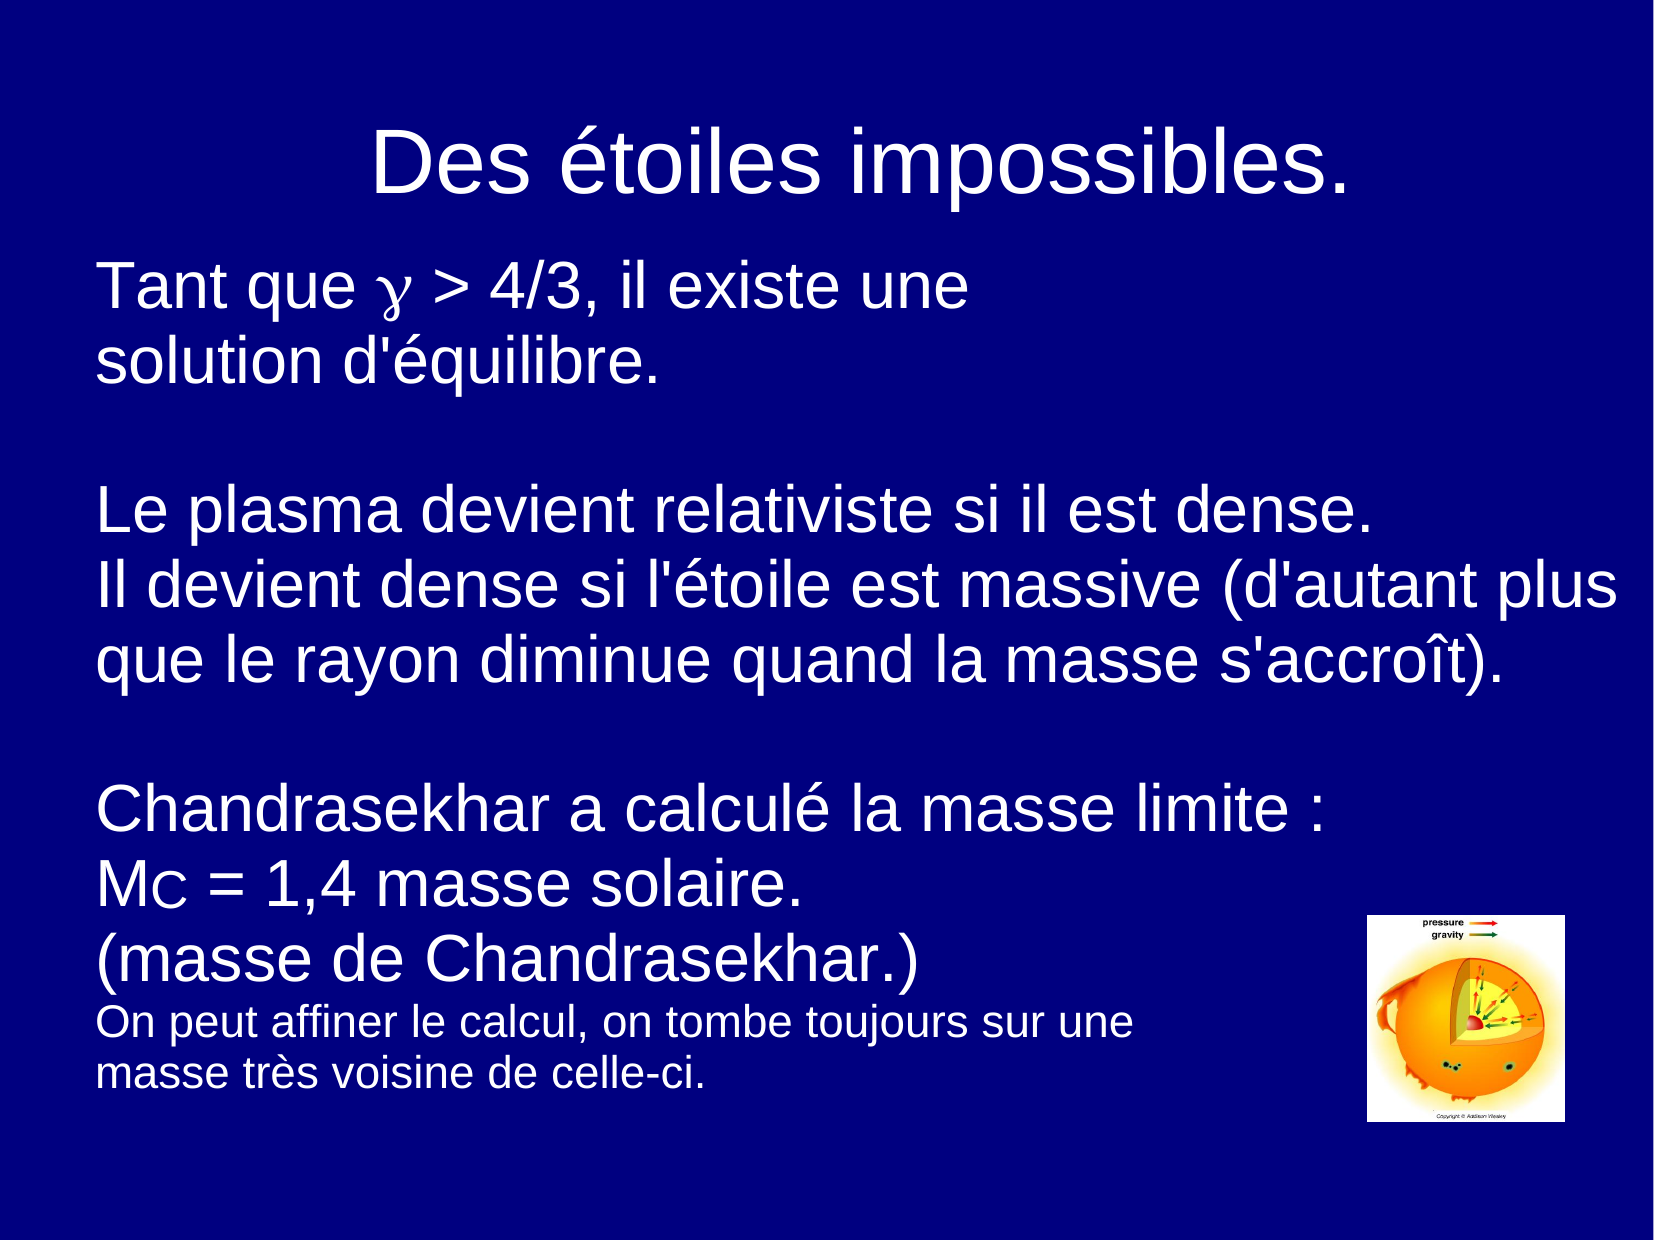

# Des étoiles impossibles.
Tant que g > 4/3, il existe une
solution d'équilibre.
Le plasma devient relativiste si il est dense.
Il devient dense si l'étoile est massive (d'autant plus
que le rayon diminue quand la masse s'accroît).
Chandrasekhar a calculé la masse limite :
MC = 1,4 masse solaire.
(masse de Chandrasekhar.)
On peut affiner le calcul, on tombe toujours sur une
masse très voisine de celle-ci.